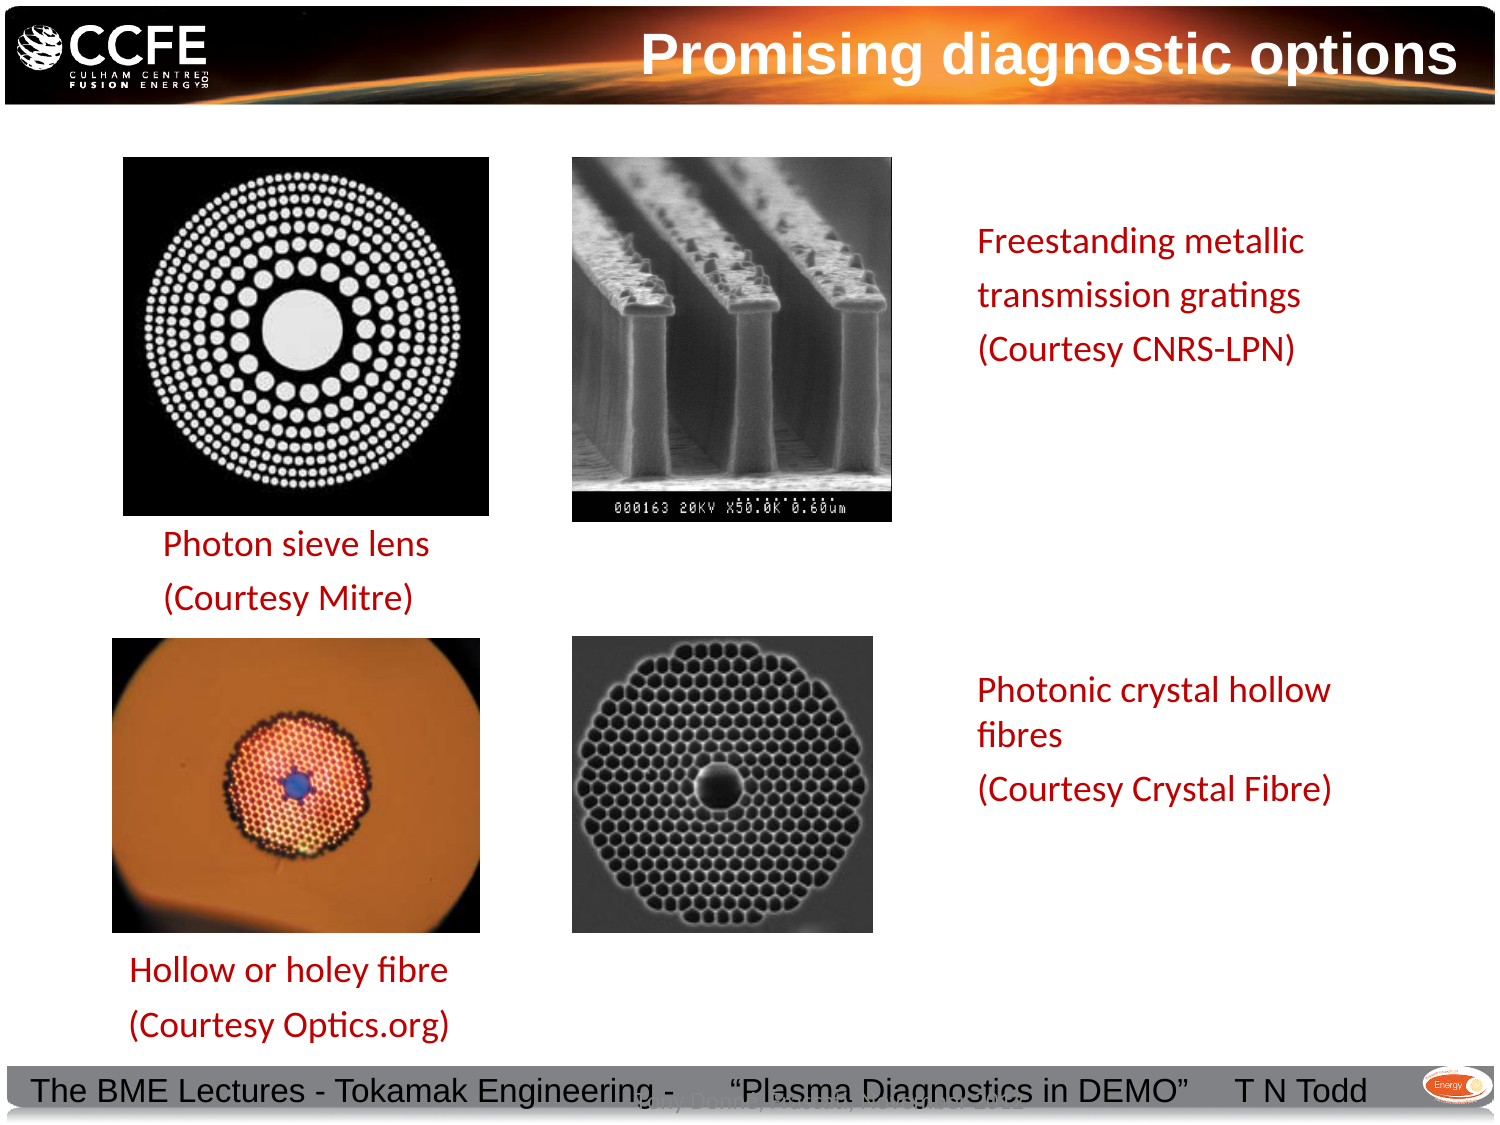

Promising diagnostic options
Freestanding metallic
transmission gratings
(Courtesy CNRS-LPN)
Photon sieve lens
(Courtesy Mitre)
Photonic crystal hollow fibres
(Courtesy Crystal Fibre)
Hollow or holey fibre
(Courtesy Optics.org)
Tony Donné, Frascati, November 2012